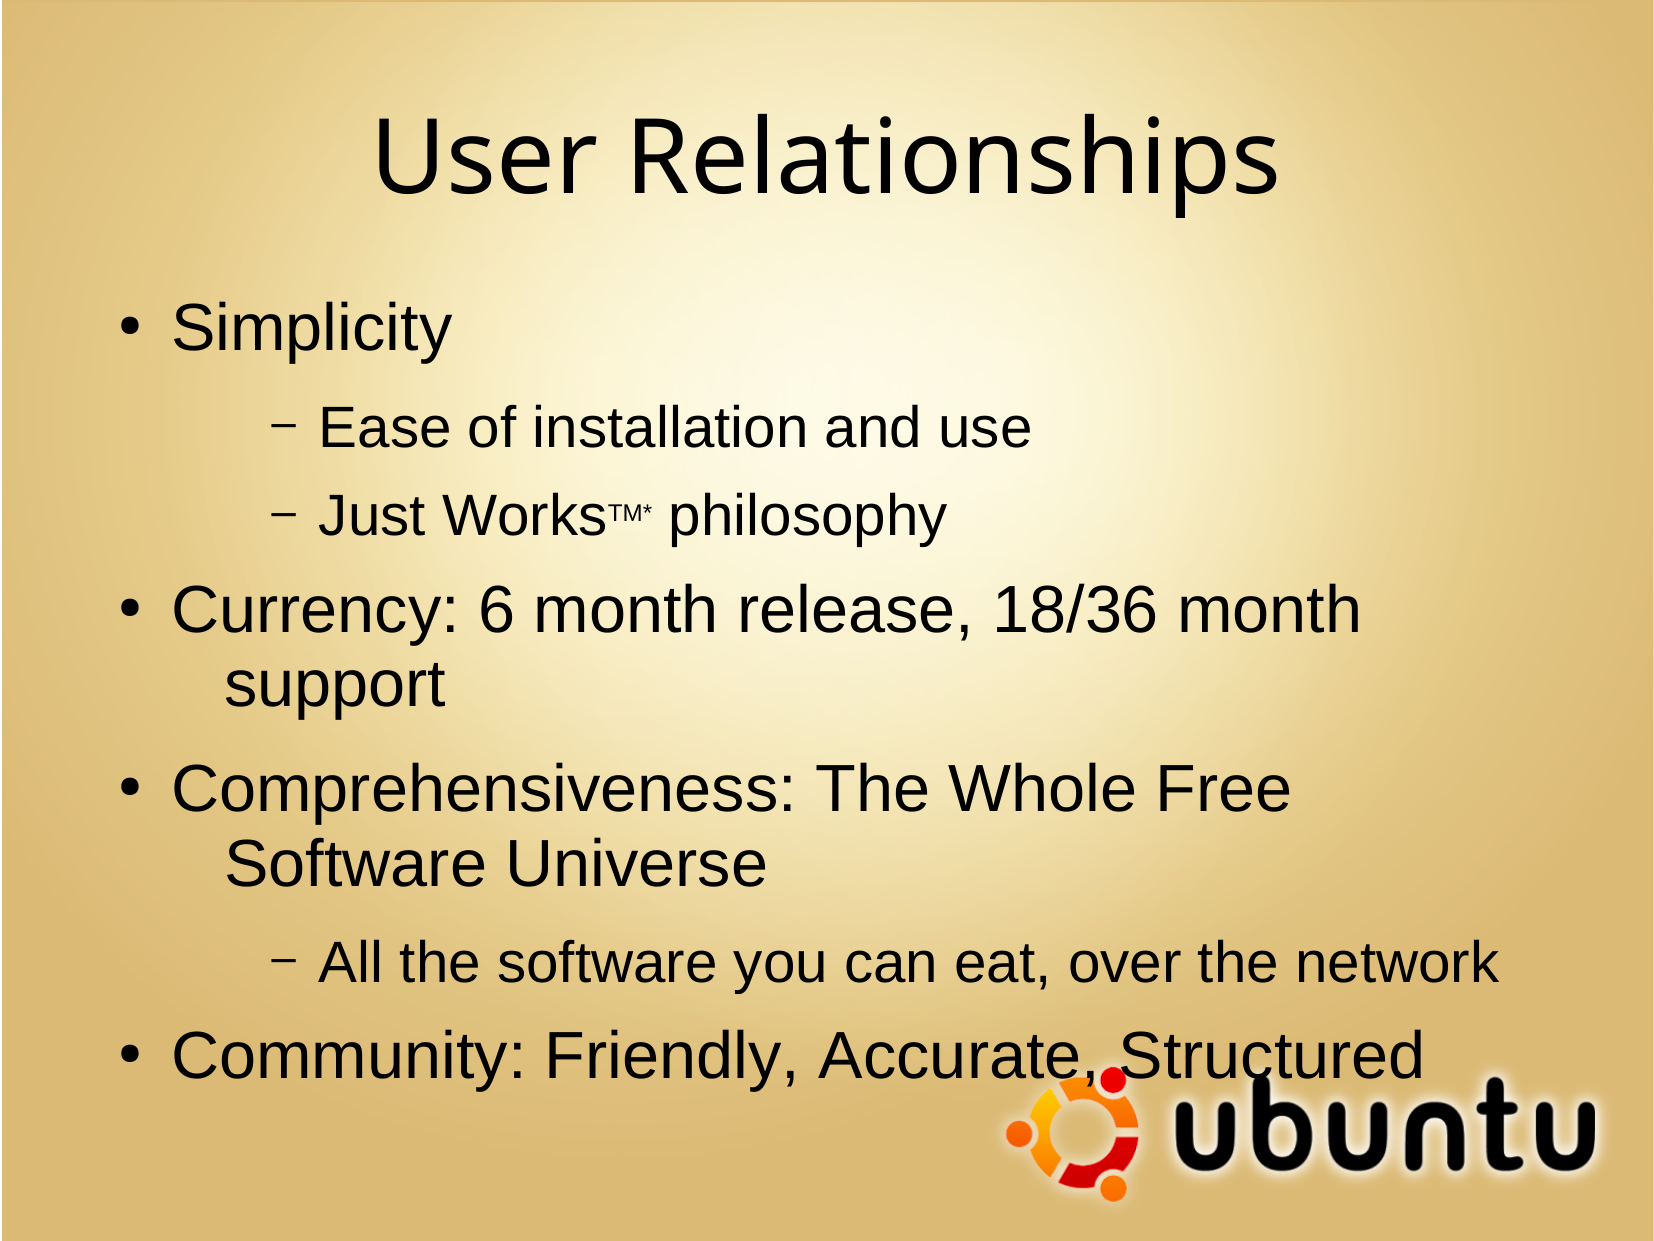

# User Relationships
Simplicity
Ease of installation and use
Just WorksTM* philosophy
Currency: 6 month release, 18/36 month support
Comprehensiveness: The Whole Free Software Universe
All the software you can eat, over the network
Community: Friendly, Accurate, Structured